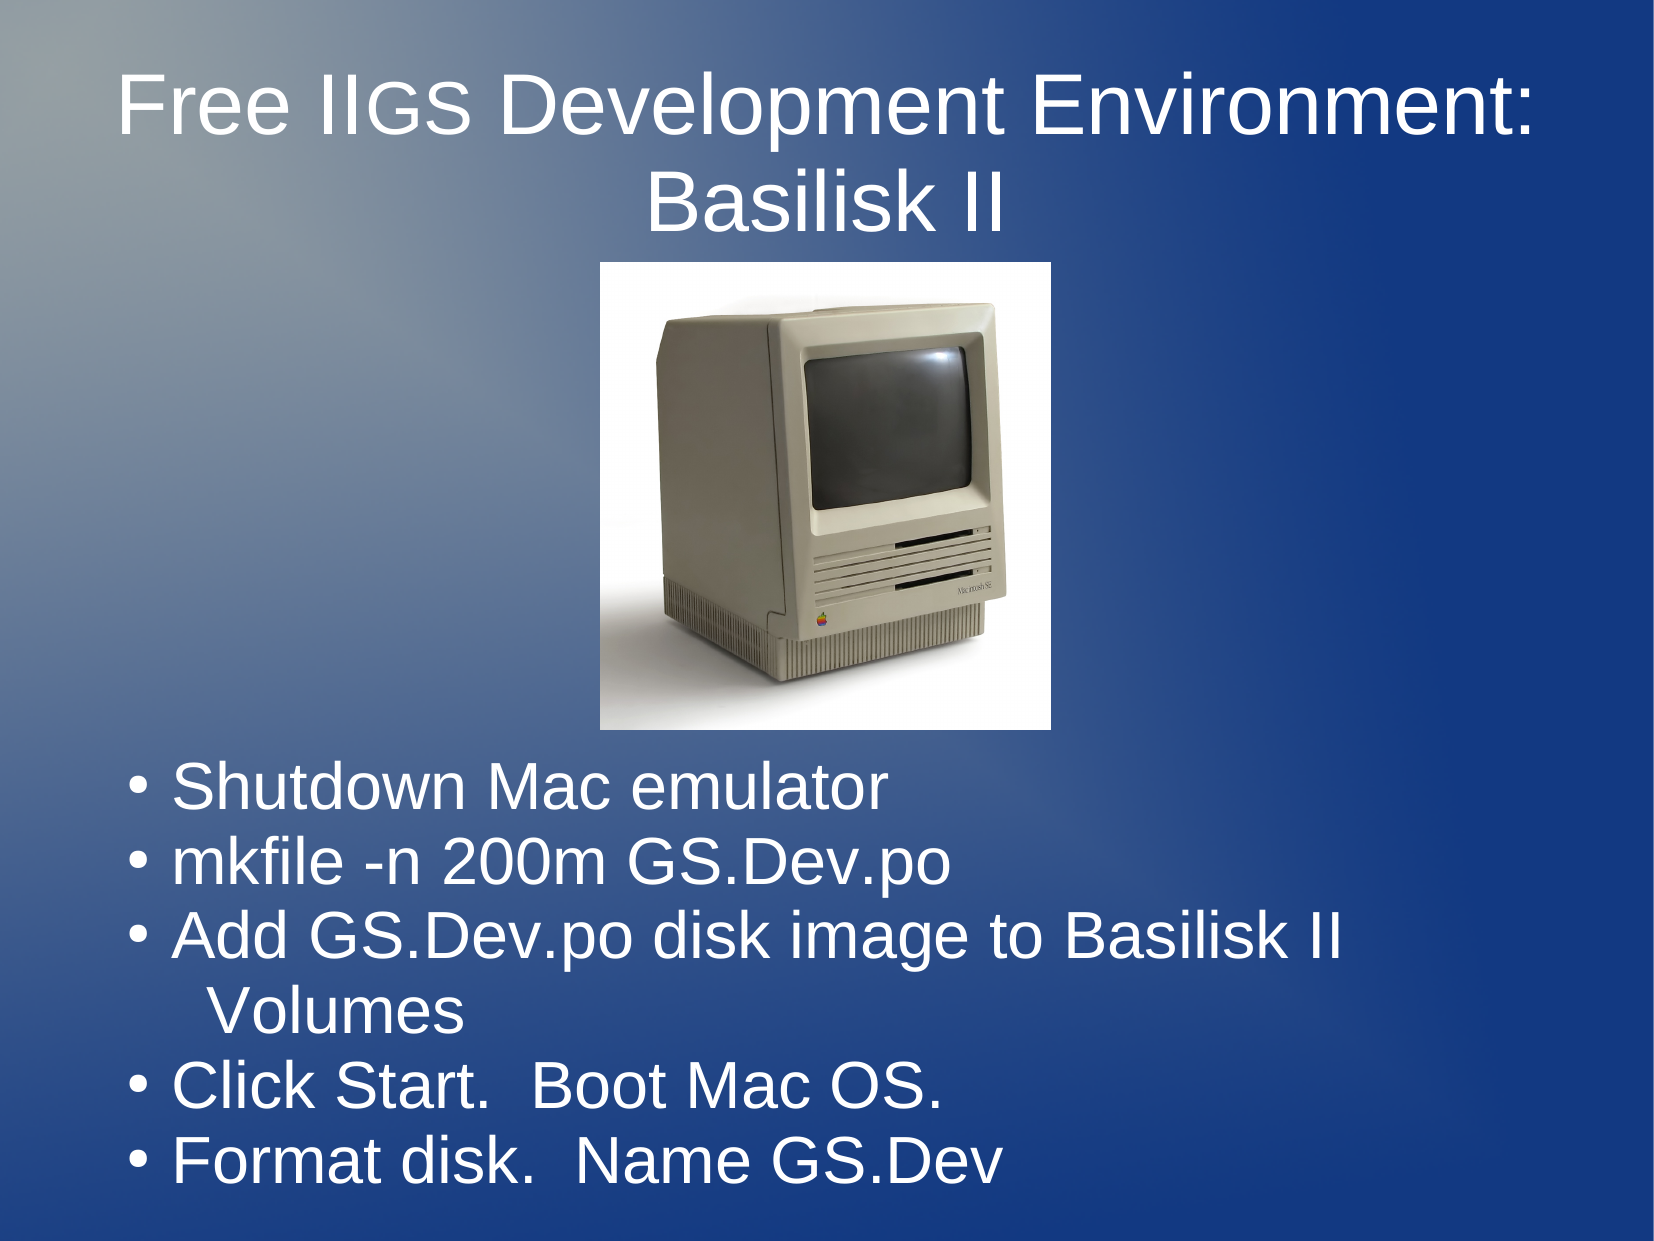

# Free IIGS Development Environment: Basilisk II
Shutdown Mac emulator
mkfile -n 200m GS.Dev.po
Add GS.Dev.po disk image to Basilisk II Volumes
Click Start. Boot Mac OS.
Format disk. Name GS.Dev